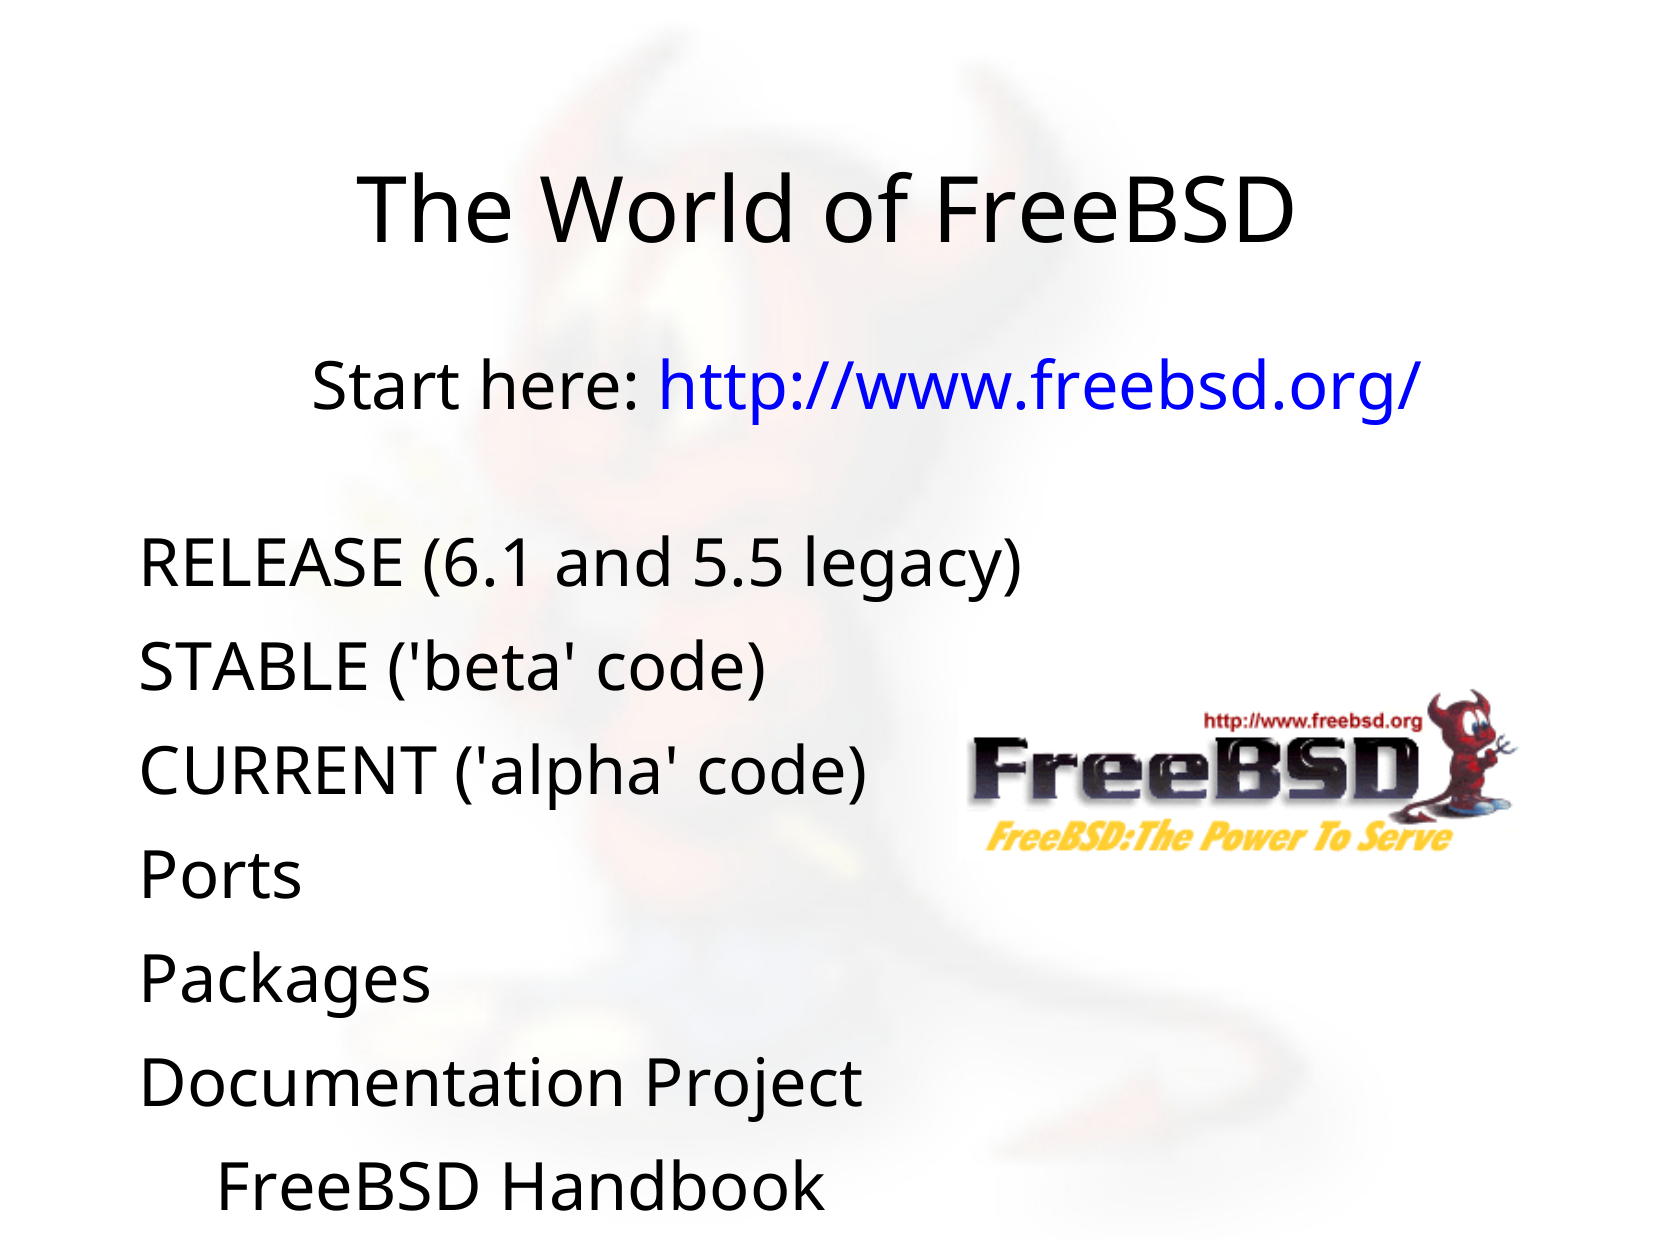

# The World of FreeBSD
 Start here: http://www.freebsd.org/
RELEASE (6.1 and 5.5 legacy)
STABLE ('beta' code)
CURRENT ('alpha' code)
Ports
Packages
Documentation Project
FreeBSD Handbook